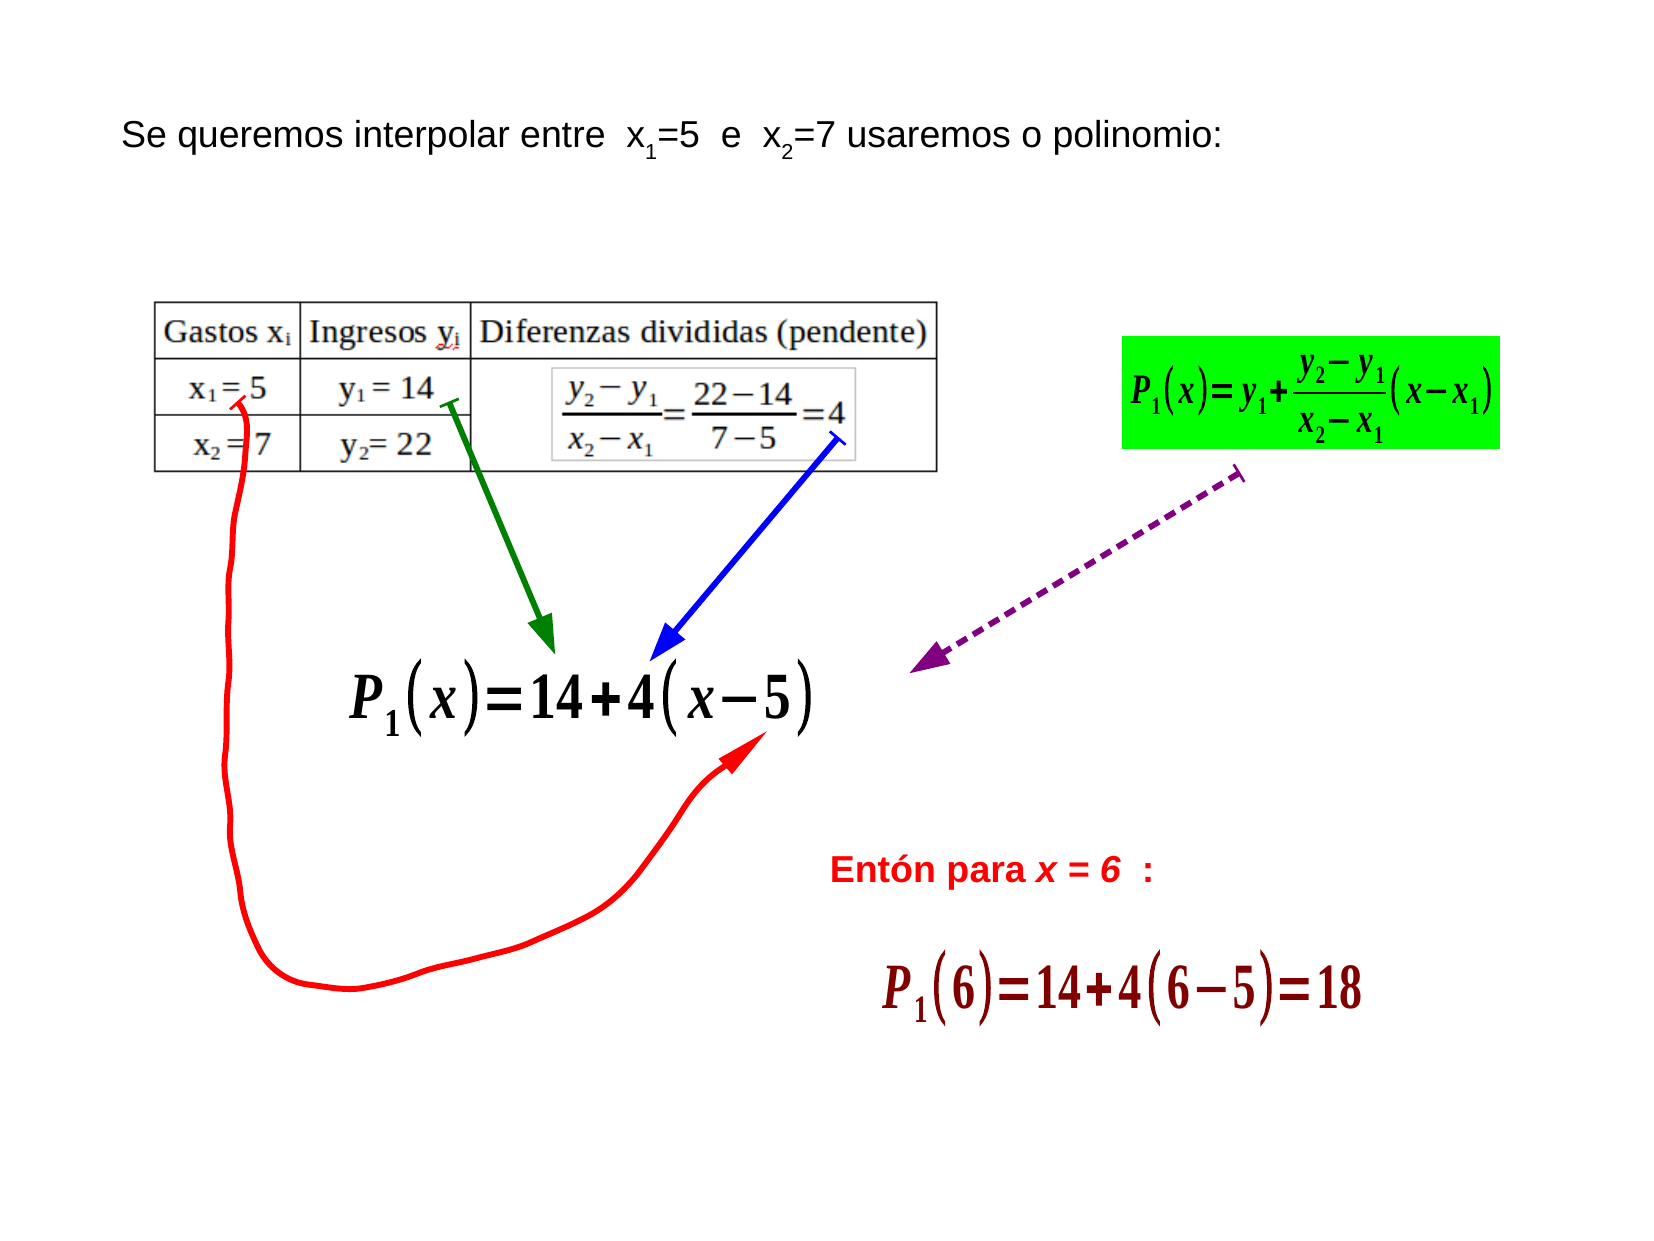

Se queremos interpolar entre x1=5 e x2=7 usaremos o polinomio:
Entón para x = 6 :